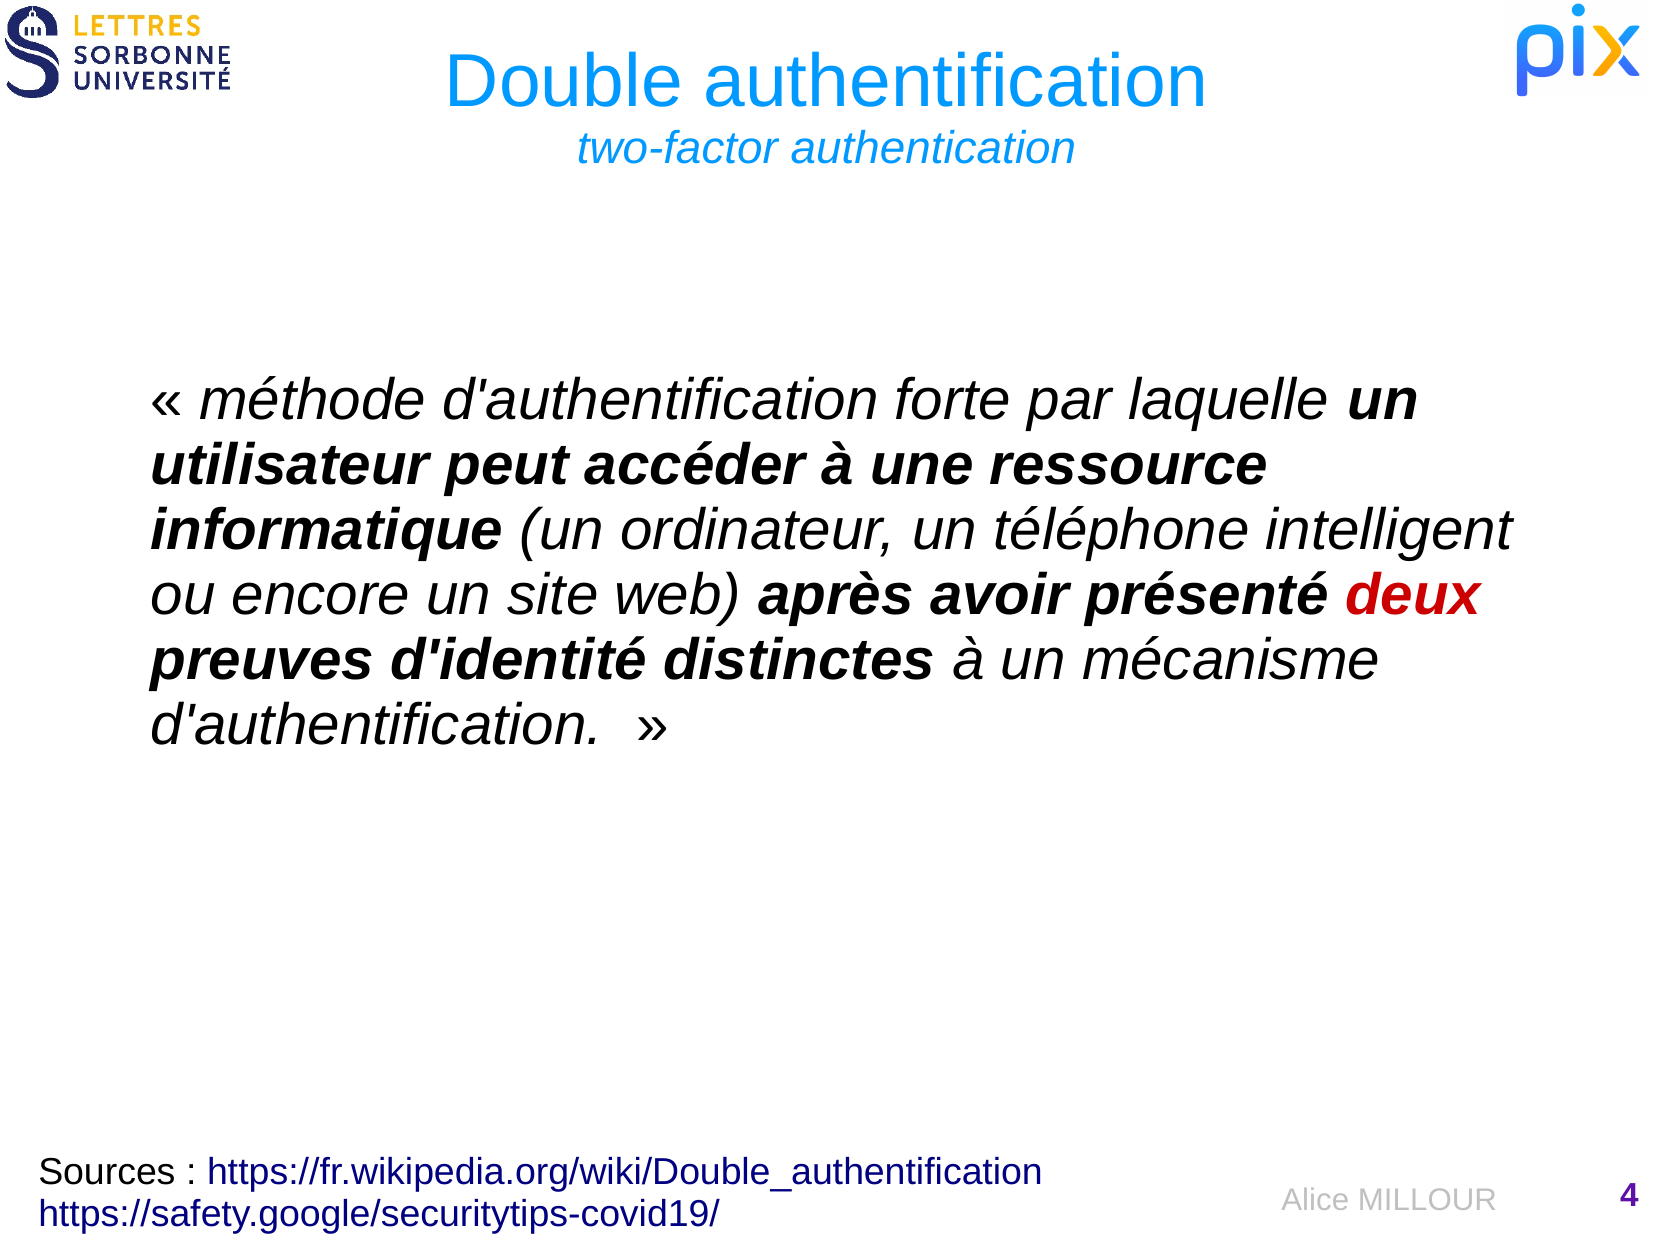

# Double authentification two-factor authentication
« méthode d'authentification forte par laquelle un utilisateur peut accéder à une ressource informatique (un ordinateur, un téléphone intelligent ou encore un site web) après avoir présenté deux preuves d'identité distinctes à un mécanisme d'authentification. »
Sources : https://fr.wikipedia.org/wiki/Double_authentification
https://safety.google/securitytips-covid19/